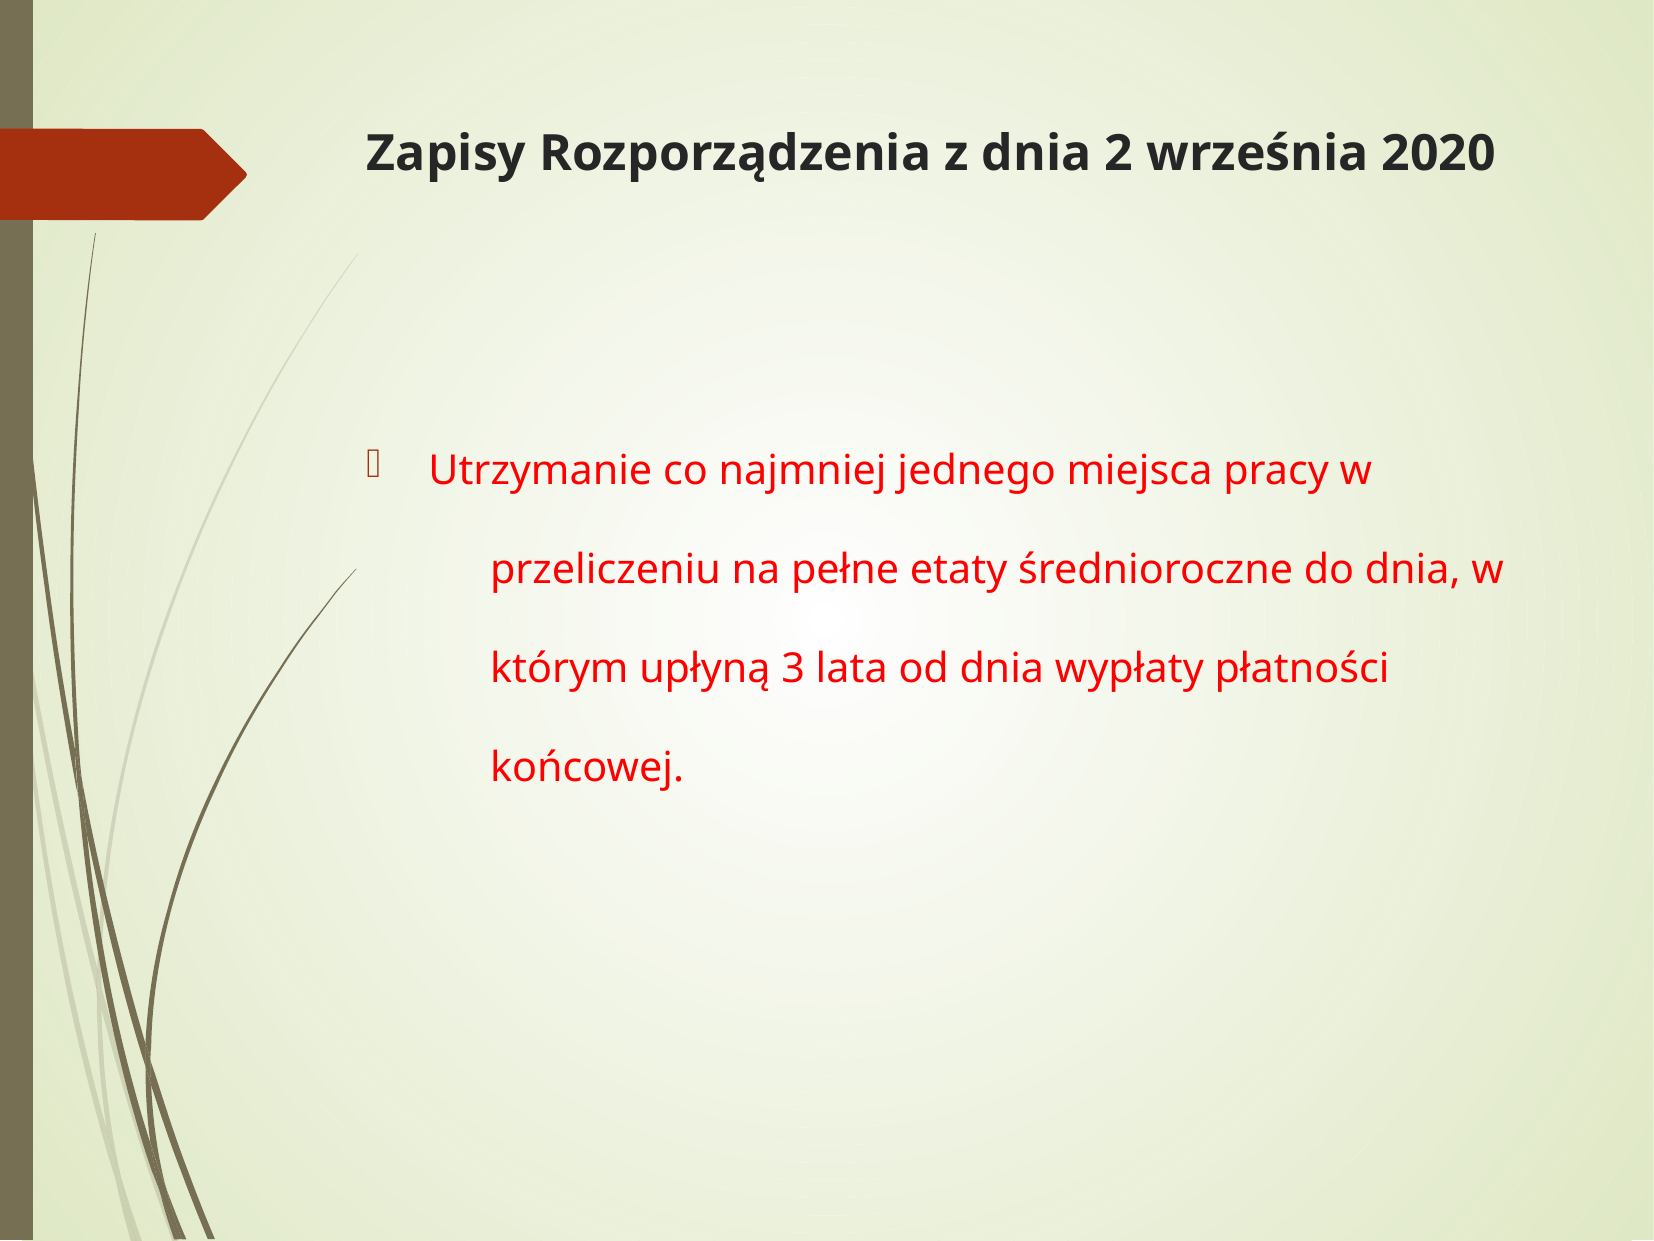

# Zapisy Rozporządzenia z dnia 2 września 2020
Utrzymanie co najmniej jednego miejsca pracy w przeliczeniu na pełne etaty średnioroczne do dnia, w którym upłyną 3 lata od dnia wypłaty płatności końcowej.